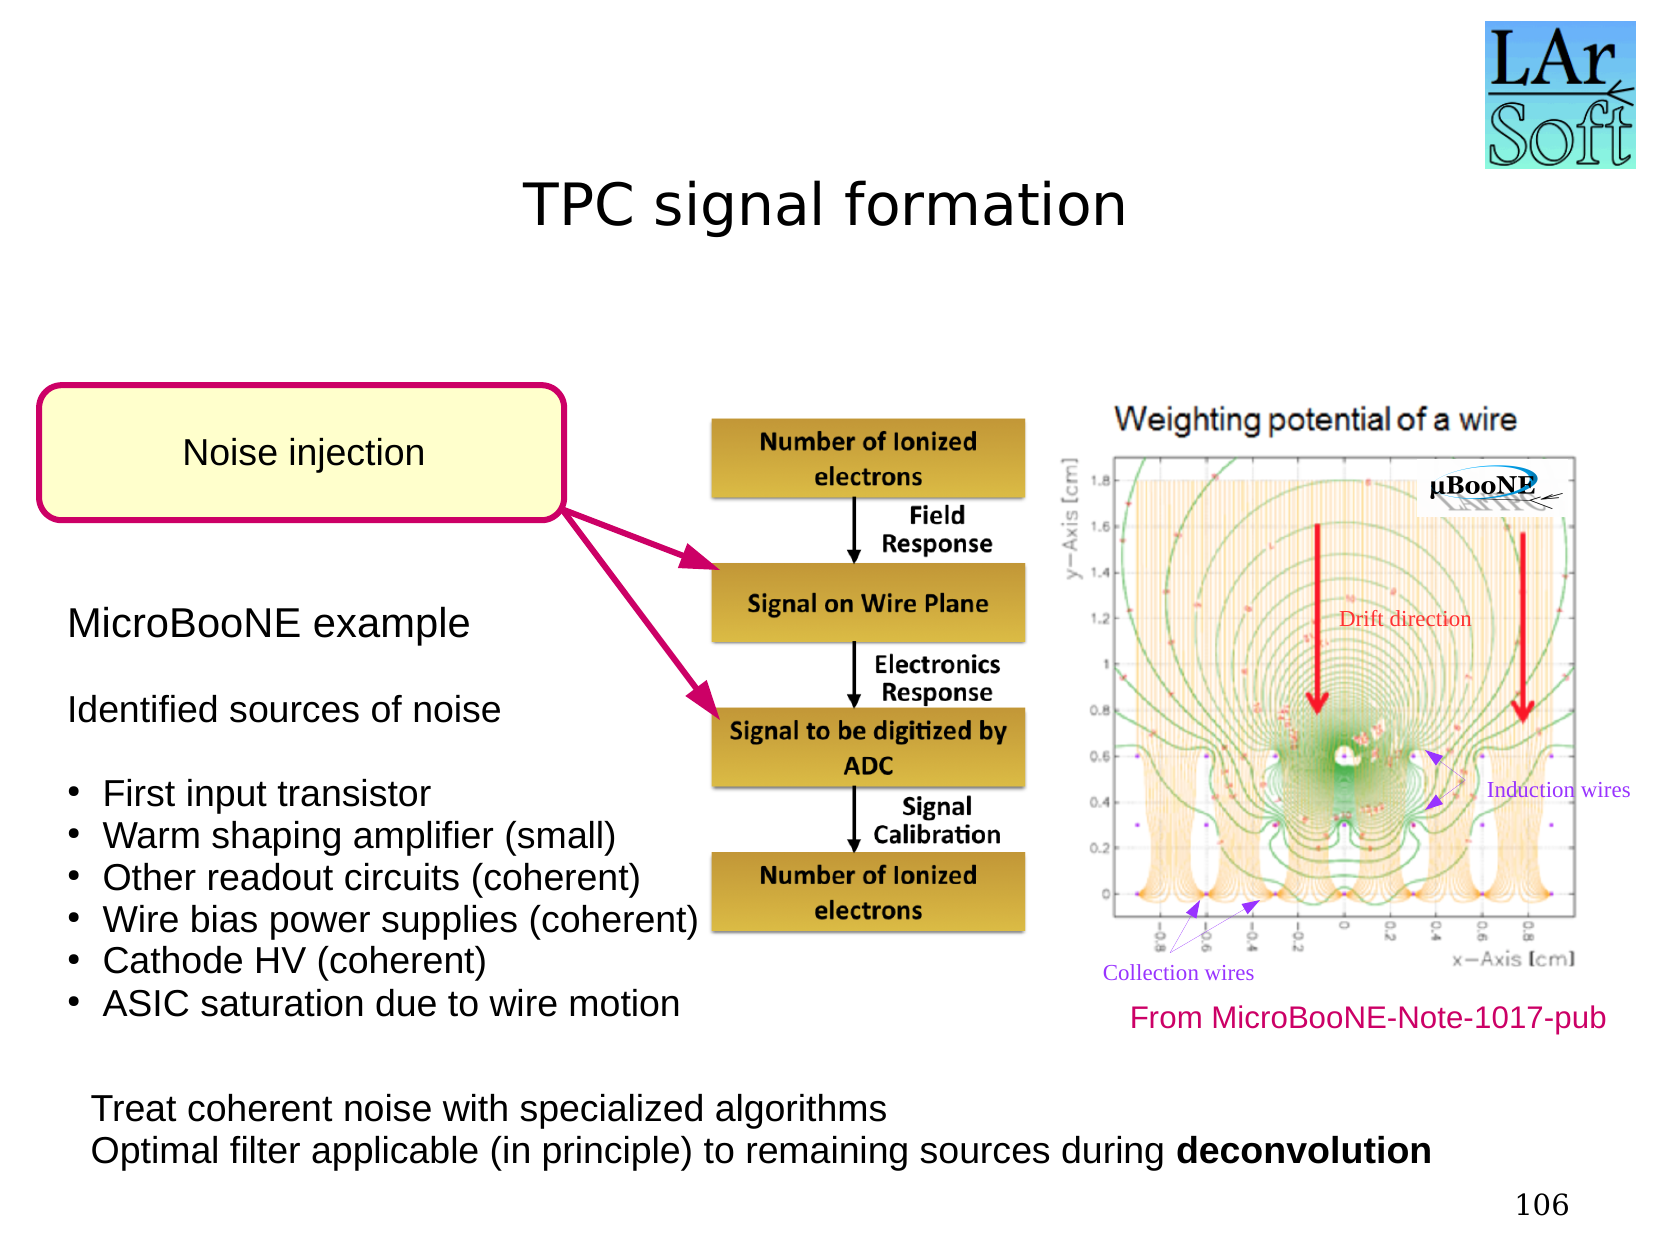

# TPC signal formation
 Noise injection
MicroBooNE example
Identified sources of noise
First input transistor
Warm shaping amplifier (small)
Other readout circuits (coherent)
Wire bias power supplies (coherent)
Cathode HV (coherent)
ASIC saturation due to wire motion
Drift direction
Induction wires
Collection wires
From MicroBooNE-Note-1017-pub
Treat coherent noise with specialized algorithms
Optimal filter applicable (in principle) to remaining sources during deconvolution
106